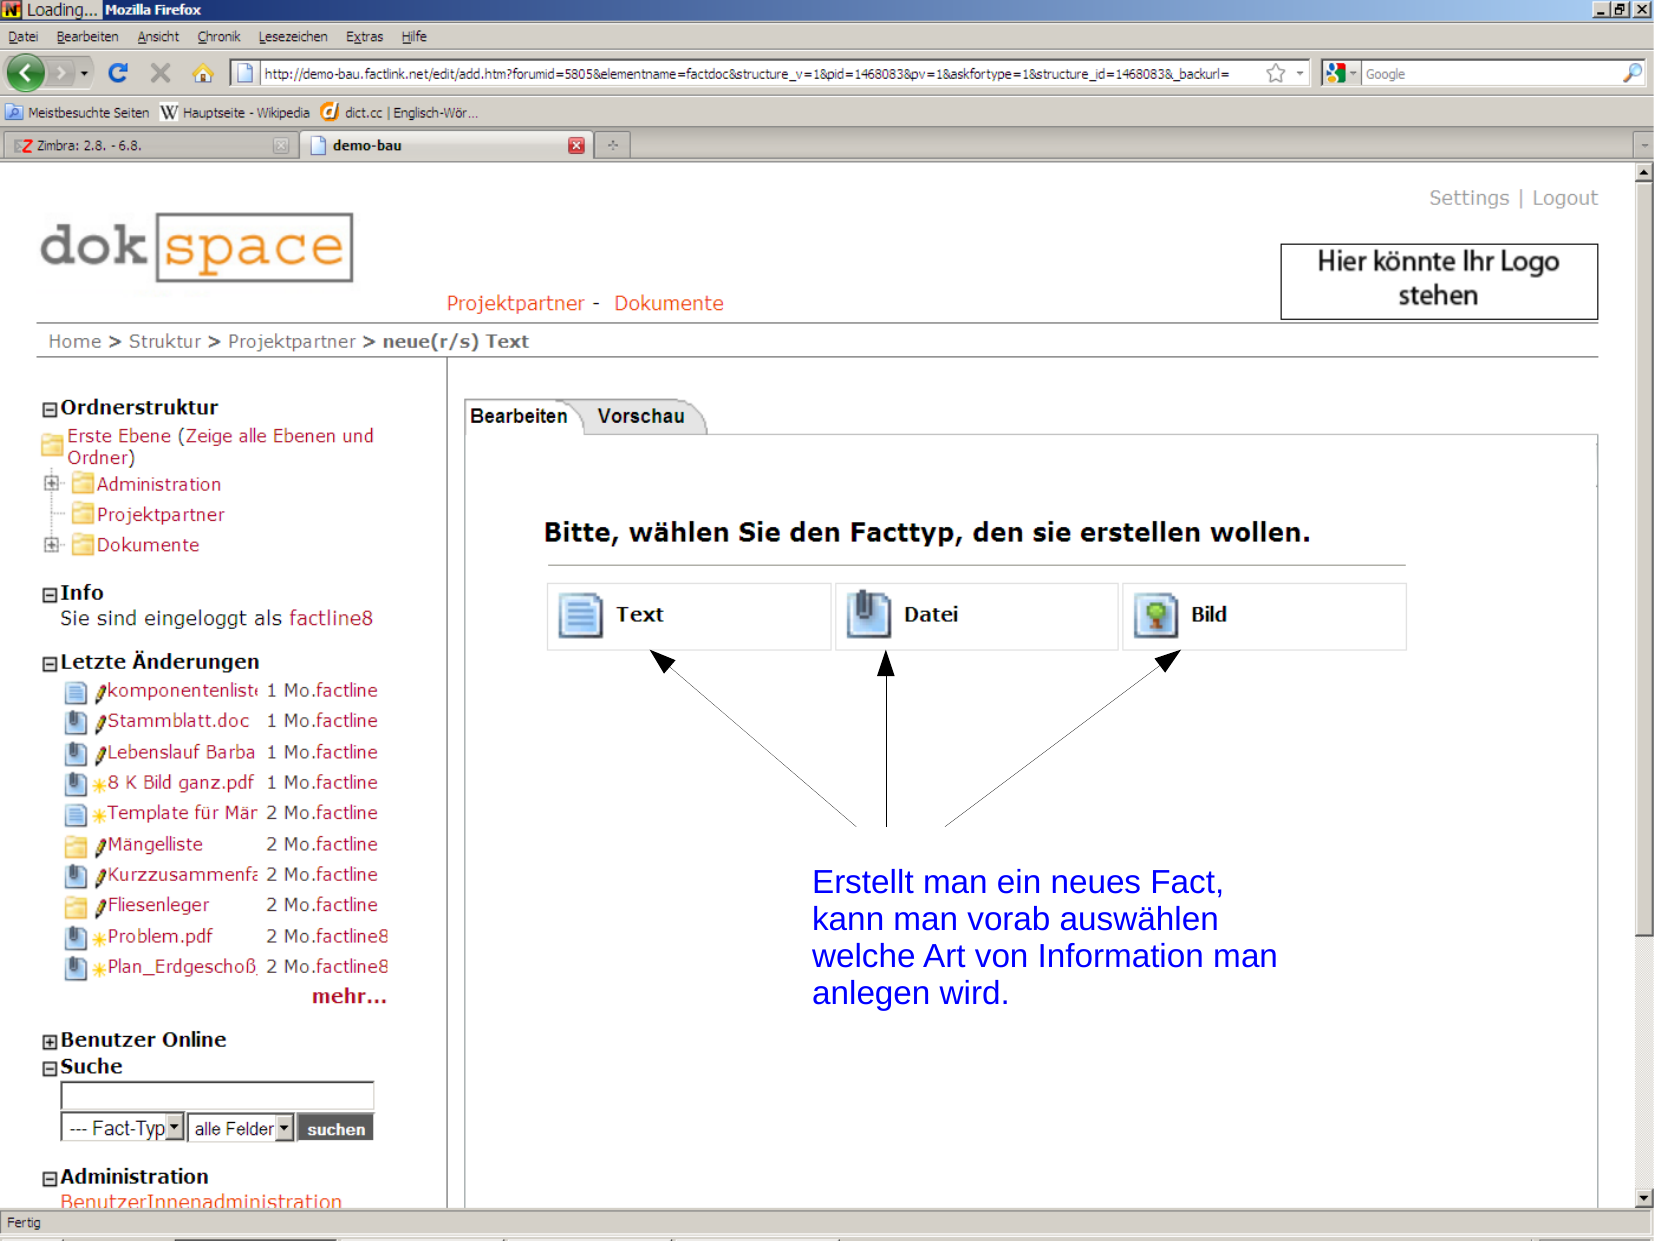

Erstellt man ein neues Fact, kann man vorab auswählen welche Art von Information man anlegen wird.